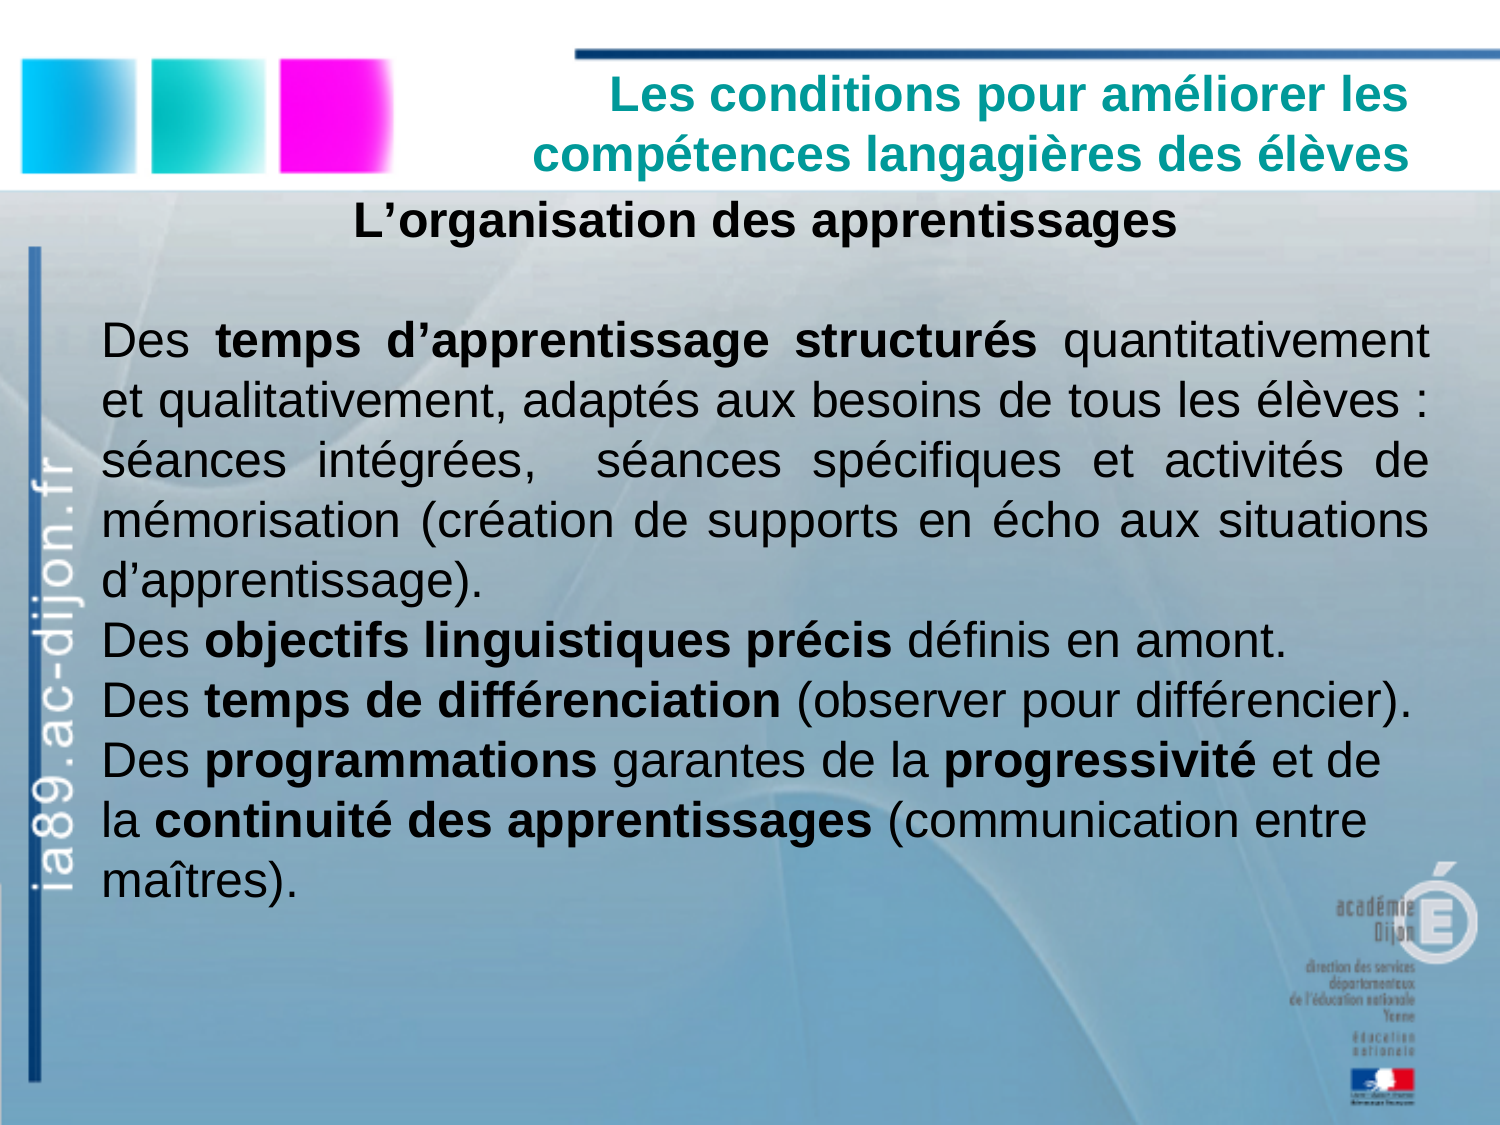

# Les conditions pour améliorer les compétences langagières des élèves
L’organisation des apprentissages
Des temps d’apprentissage structurés quantitativement et qualitativement, adaptés aux besoins de tous les élèves : séances intégrées, séances spécifiques et activités de mémorisation (création de supports en écho aux situations d’apprentissage).
Des objectifs linguistiques précis définis en amont.
Des temps de différenciation (observer pour différencier).
Des programmations garantes de la progressivité et de la continuité des apprentissages (communication entre maîtres).